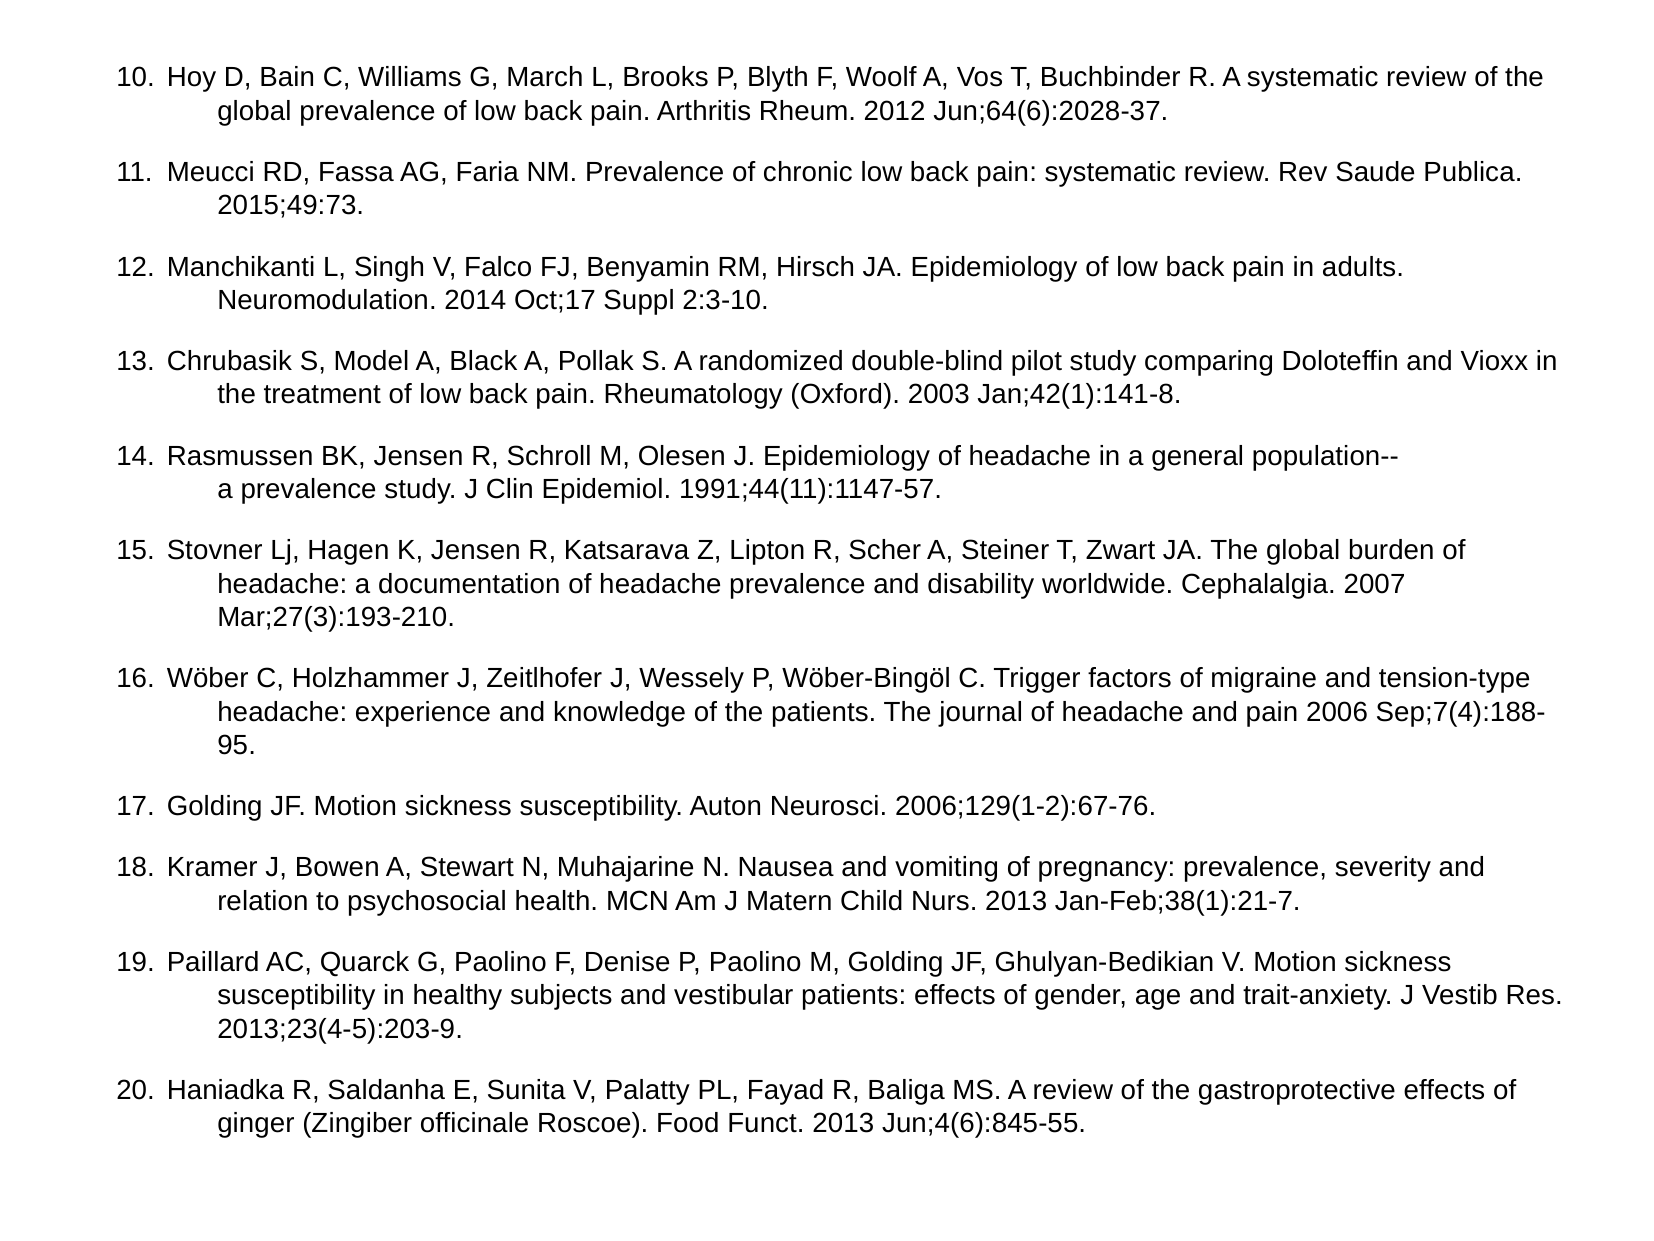

# Hoy D, Bain C, Williams G, March L, Brooks P, Blyth F, Woolf A, Vos T, Buchbinder R. A systematic review of the global prevalence of low back pain. Arthritis Rheum. 2012 Jun;64(6):2028-37.
Meucci RD, Fassa AG, Faria NM. Prevalence of chronic low back pain: systematic review. Rev Saude Publica. 2015;49:73.
Manchikanti L, Singh V, Falco FJ, Benyamin RM, Hirsch JA. Epidemiology of low back pain in adults. Neuromodulation. 2014 Oct;17 Suppl 2:3-10.
Chrubasik S, Model A, Black A, Pollak S. A randomized double-blind pilot study comparing Doloteffin and Vioxx in the treatment of low back pain. Rheumatology (Oxford). 2003 Jan;42(1):141-8.
Rasmussen BK, Jensen R, Schroll M, Olesen J. Epidemiology of headache in a general population--a prevalence study. J Clin Epidemiol. 1991;44(11):1147-57.
Stovner Lj, Hagen K, Jensen R, Katsarava Z, Lipton R, Scher A, Steiner T, Zwart JA. The global burden of headache: a documentation of headache prevalence and disability worldwide. Cephalalgia. 2007 Mar;27(3):193-210.
Wöber C, Holzhammer J, Zeitlhofer J, Wessely P, Wöber-Bingöl C. Trigger factors of migraine and tension-type headache: experience and knowledge of the patients. The journal of headache and pain 2006 Sep;7(4):188-95.
Golding JF. Motion sickness susceptibility. Auton Neurosci. 2006;129(1-2):67-76.
Kramer J, Bowen A, Stewart N, Muhajarine N. Nausea and vomiting of pregnancy: prevalence, severity and relation to psychosocial health. MCN Am J Matern Child Nurs. 2013 Jan-Feb;38(1):21-7.
Paillard AC, Quarck G, Paolino F, Denise P, Paolino M, Golding JF, Ghulyan-Bedikian V. Motion sickness susceptibility in healthy subjects and vestibular patients: effects of gender, age and trait-anxiety. J Vestib Res. 2013;23(4-5):203-9.
Haniadka R, Saldanha E, Sunita V, Palatty PL, Fayad R, Baliga MS. A review of the gastroprotective effects of ginger (Zingiber officinale Roscoe). Food Funct. 2013 Jun;4(6):845-55.